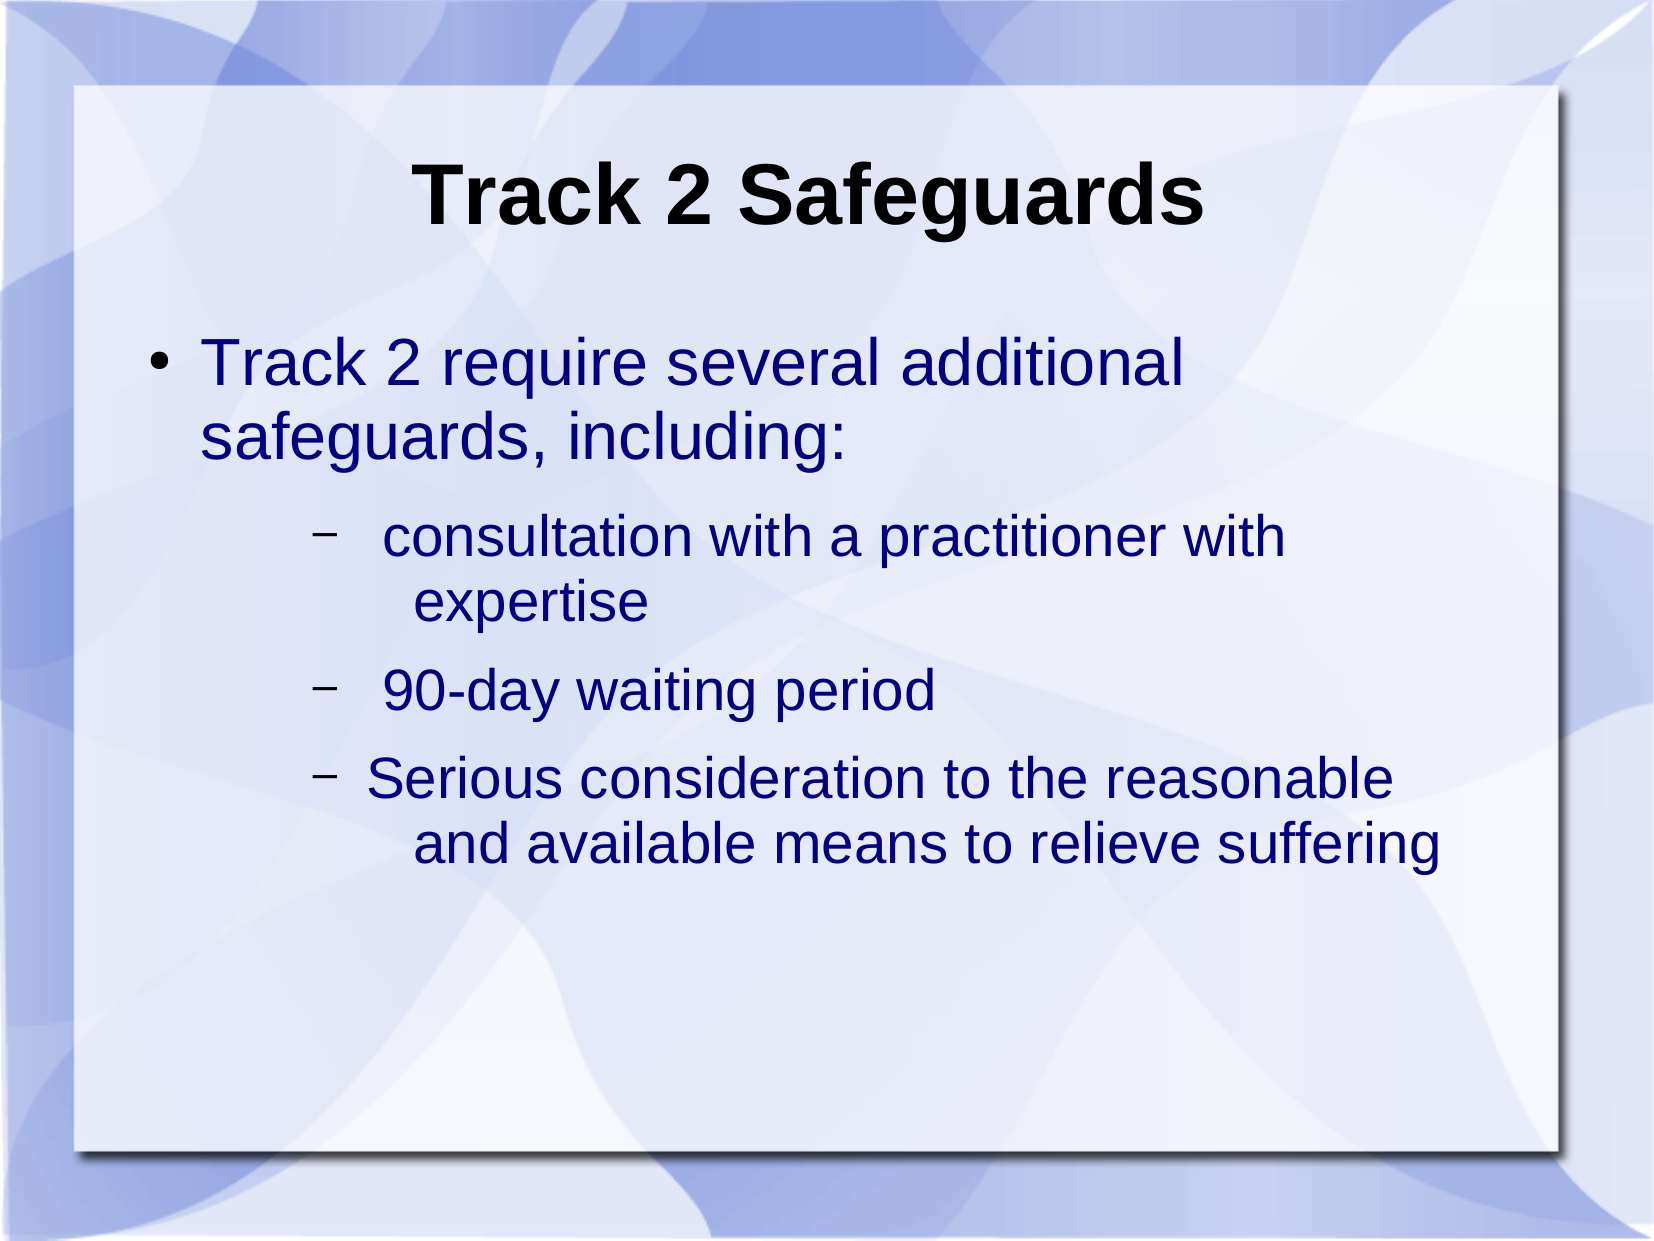

# Track 2 Safeguards
Track 2 require several additional safeguards, including:
 consultation with a practitioner with expertise
 90-day waiting period
Serious consideration to the reasonable and available means to relieve suffering